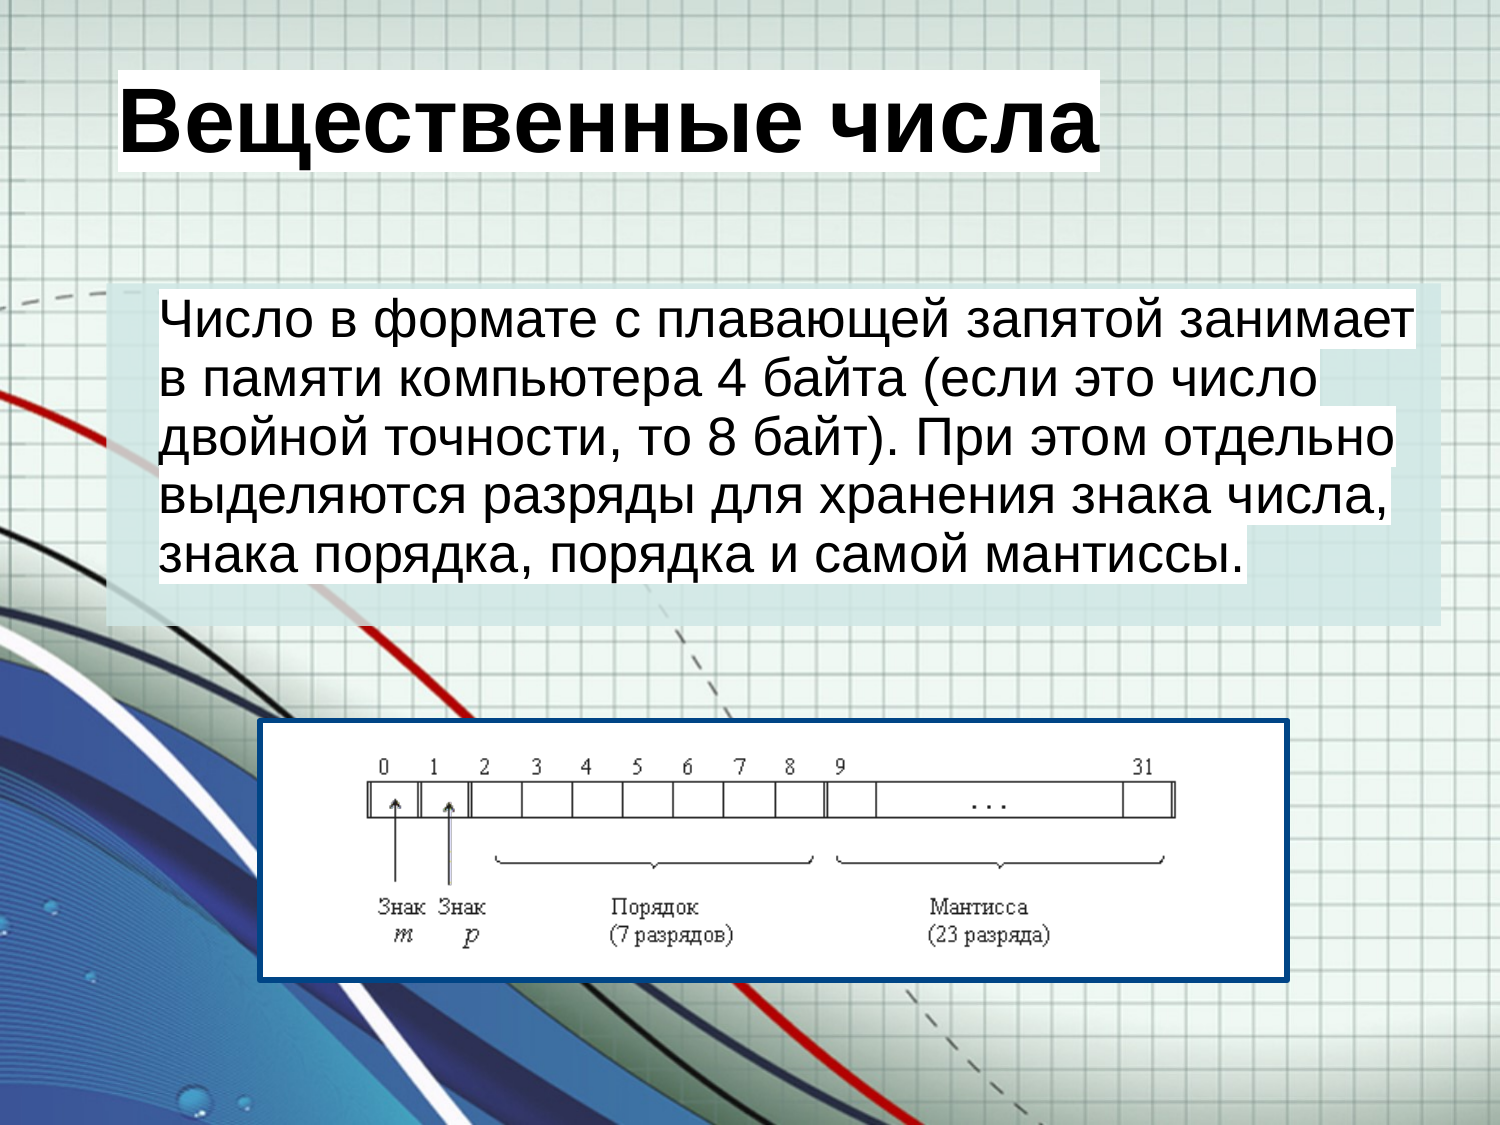

# Вещественные числа
Число в формате с плавающей запятой занимает в памяти компьютера 4 байта (если это число двойной точности, то 8 байт). При этом отдельно выделяются разряды для хранения знака числа, знака порядка, порядка и самой мантиссы.